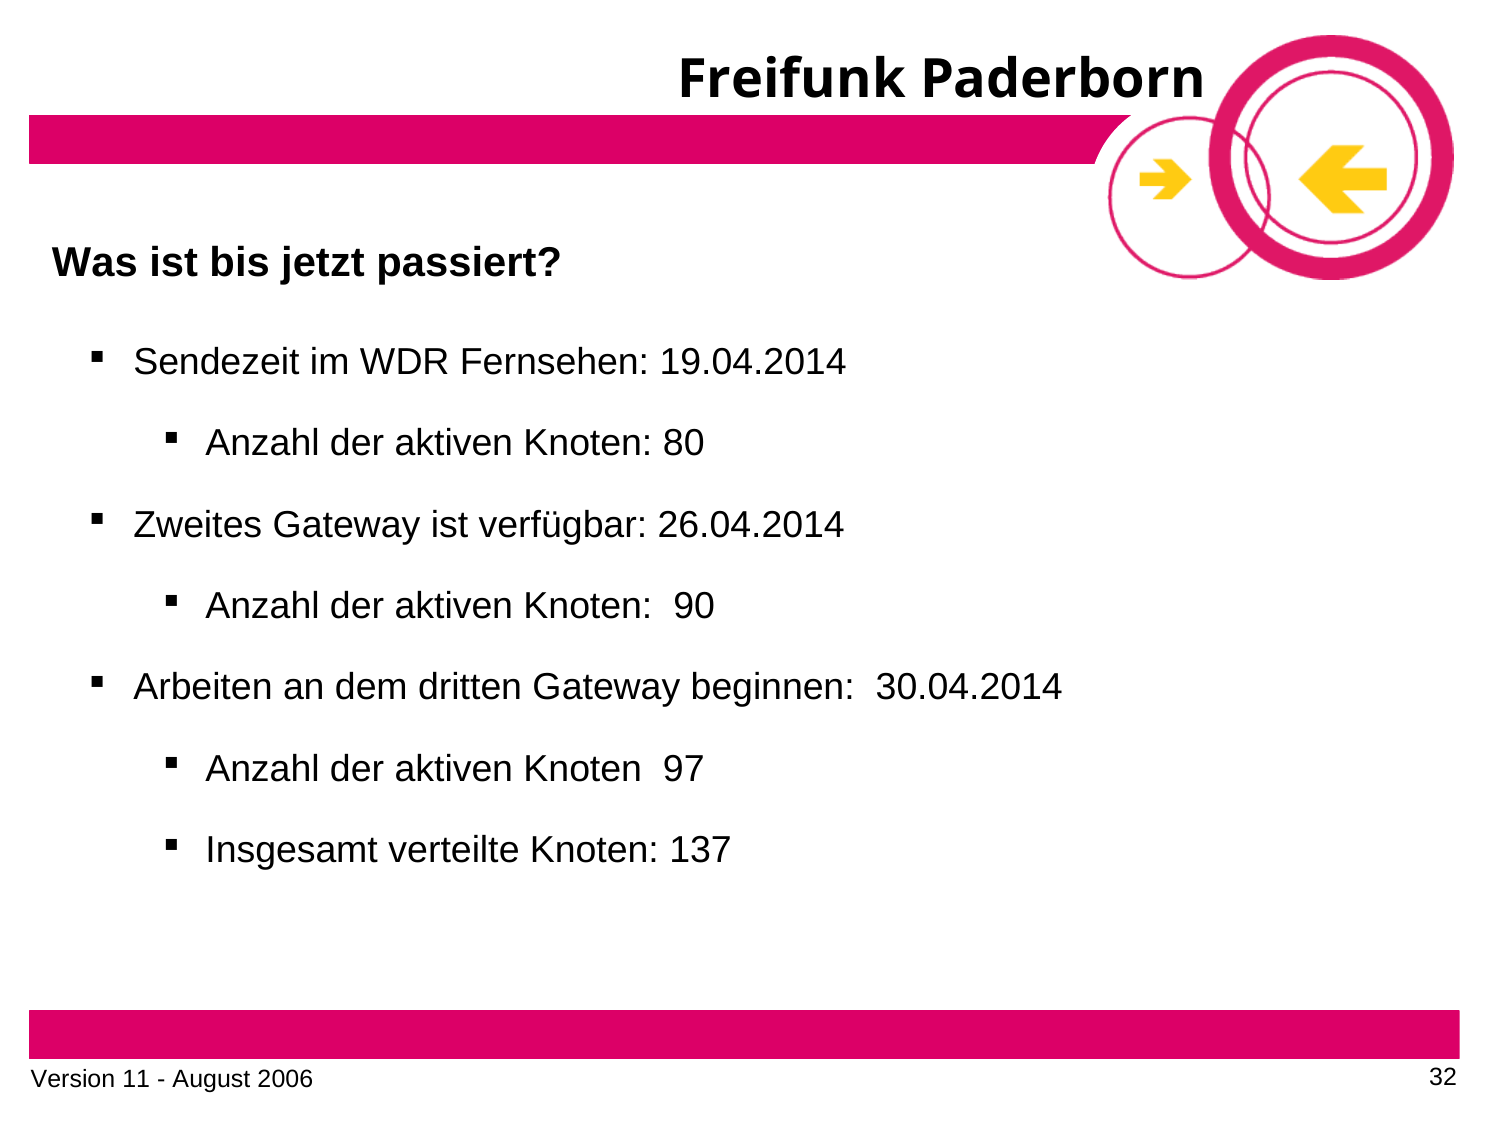

Was ist bis jetzt passiert?
Sendezeit im WDR Fernsehen: 19.04.2014
Anzahl der aktiven Knoten: 80
Zweites Gateway ist verfügbar: 26.04.2014
Anzahl der aktiven Knoten: 90
Arbeiten an dem dritten Gateway beginnen: 30.04.2014
Anzahl der aktiven Knoten 97
Insgesamt verteilte Knoten: 137
32
Version 11 - August 2006